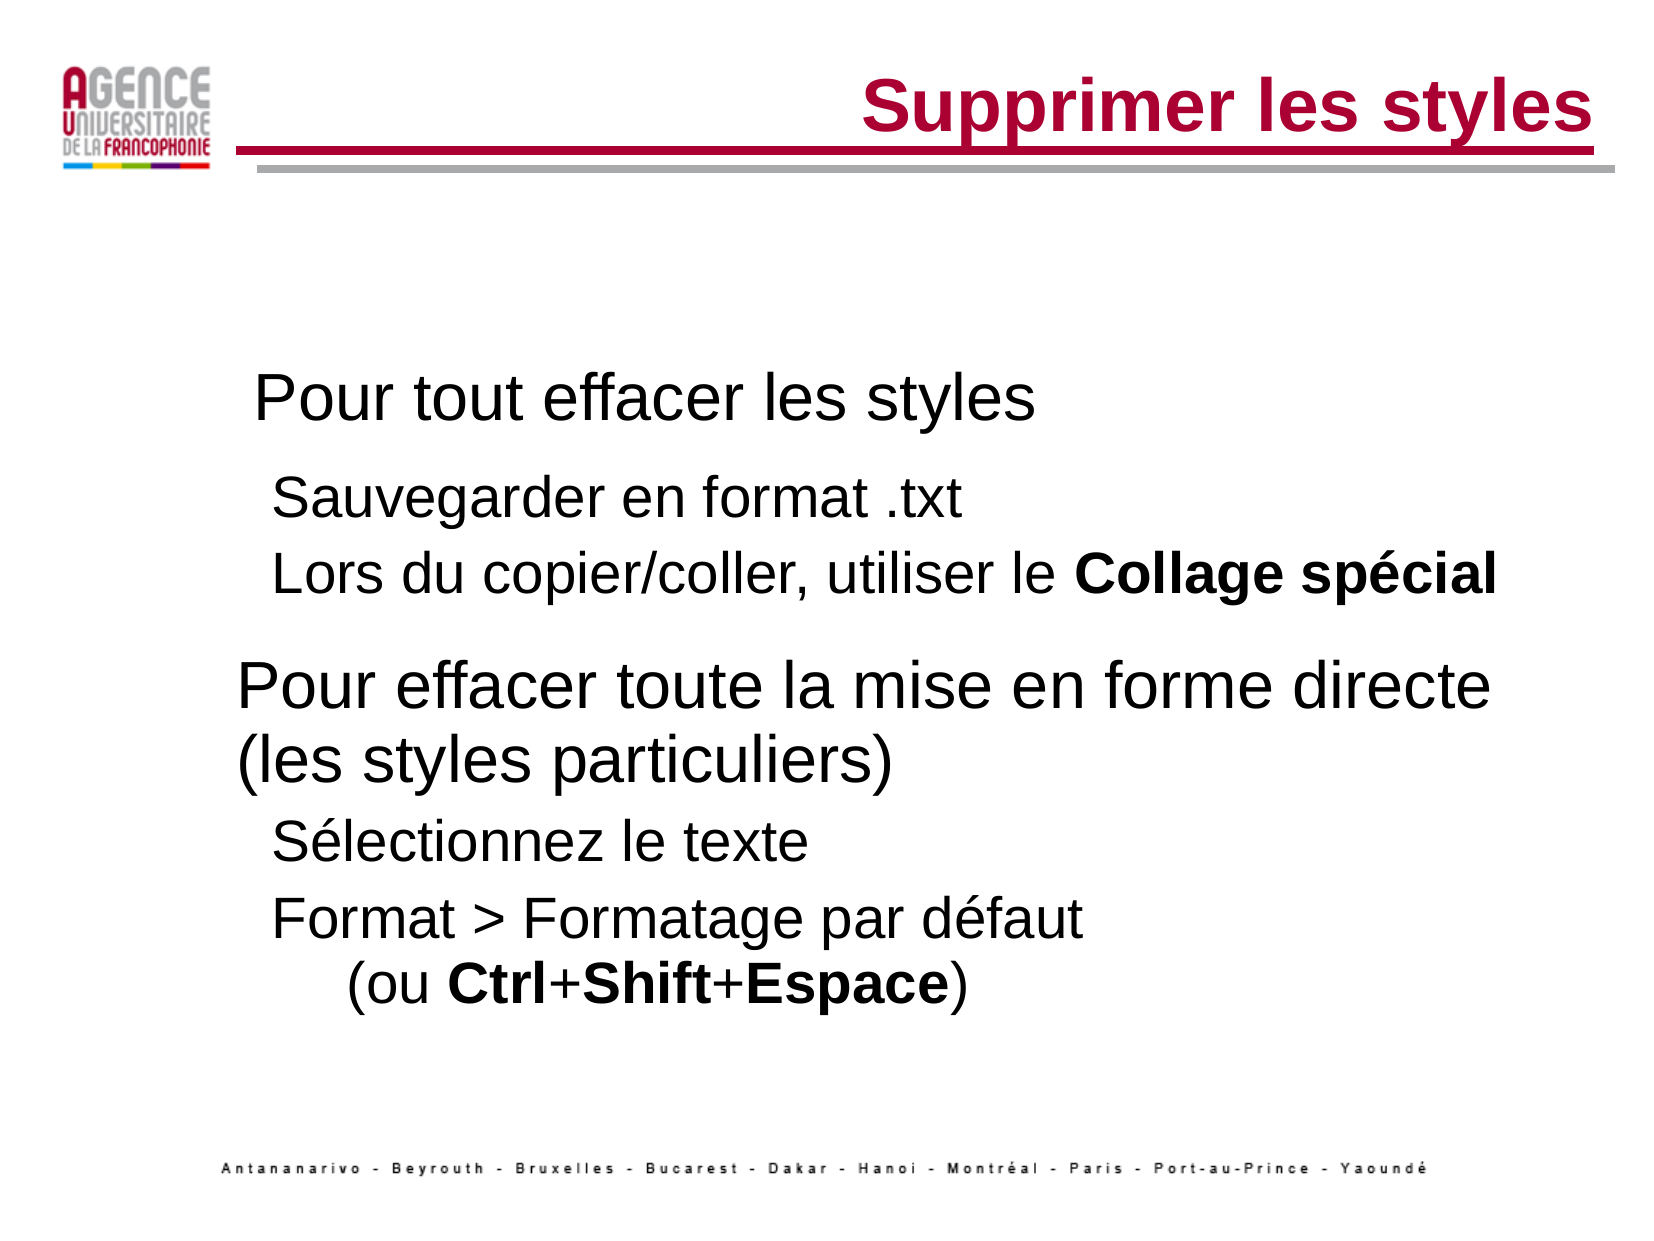

# Supprimer les styles
Pour tout effacer les styles
Sauvegarder en format .txt
Lors du copier/coller, utiliser le Collage spécial
Pour effacer toute la mise en forme directe (les styles particuliers)
Sélectionnez le texte
Format > Formatage par défaut
 (ou Ctrl+Shift+Espace)